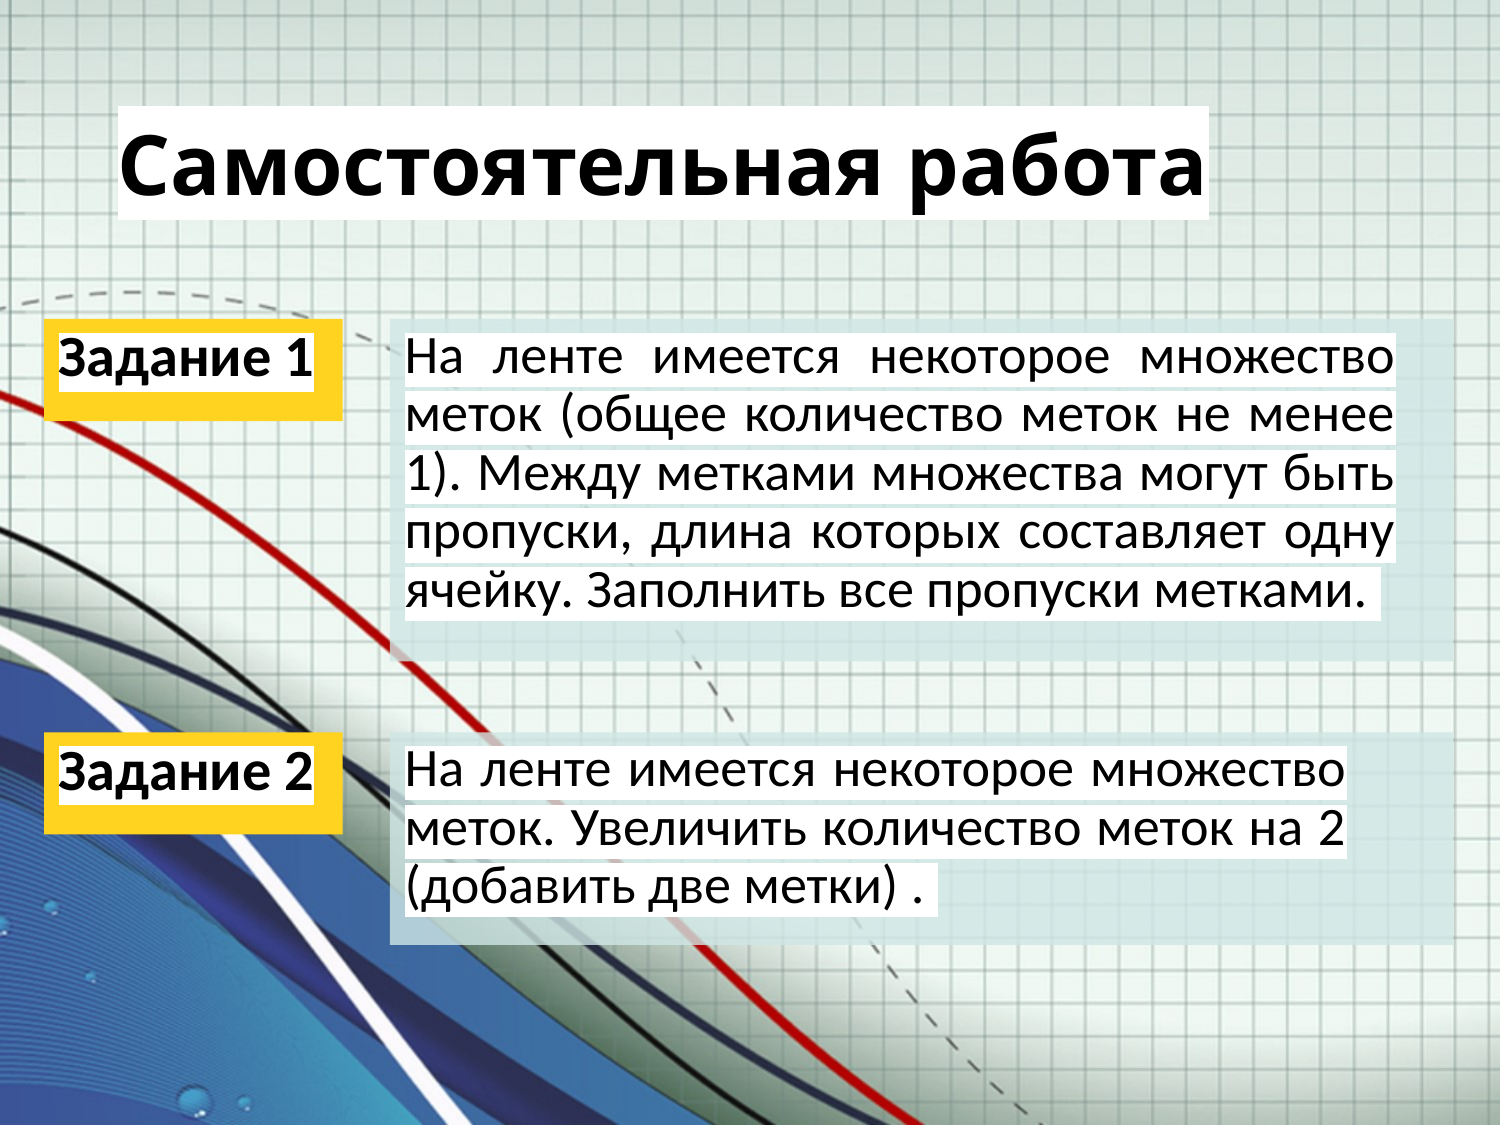

Самостоятельная работа
# Задание 1
На ленте имеется некоторое множество меток (общее количество меток не менее 1). Между метками множества могут быть пропуски, длина которых составляет одну ячейку. Заполнить все пропуски метками.
Задание 2
На ленте имеется некоторое множество меток. Увеличить количество меток на 2 (добавить две метки) .